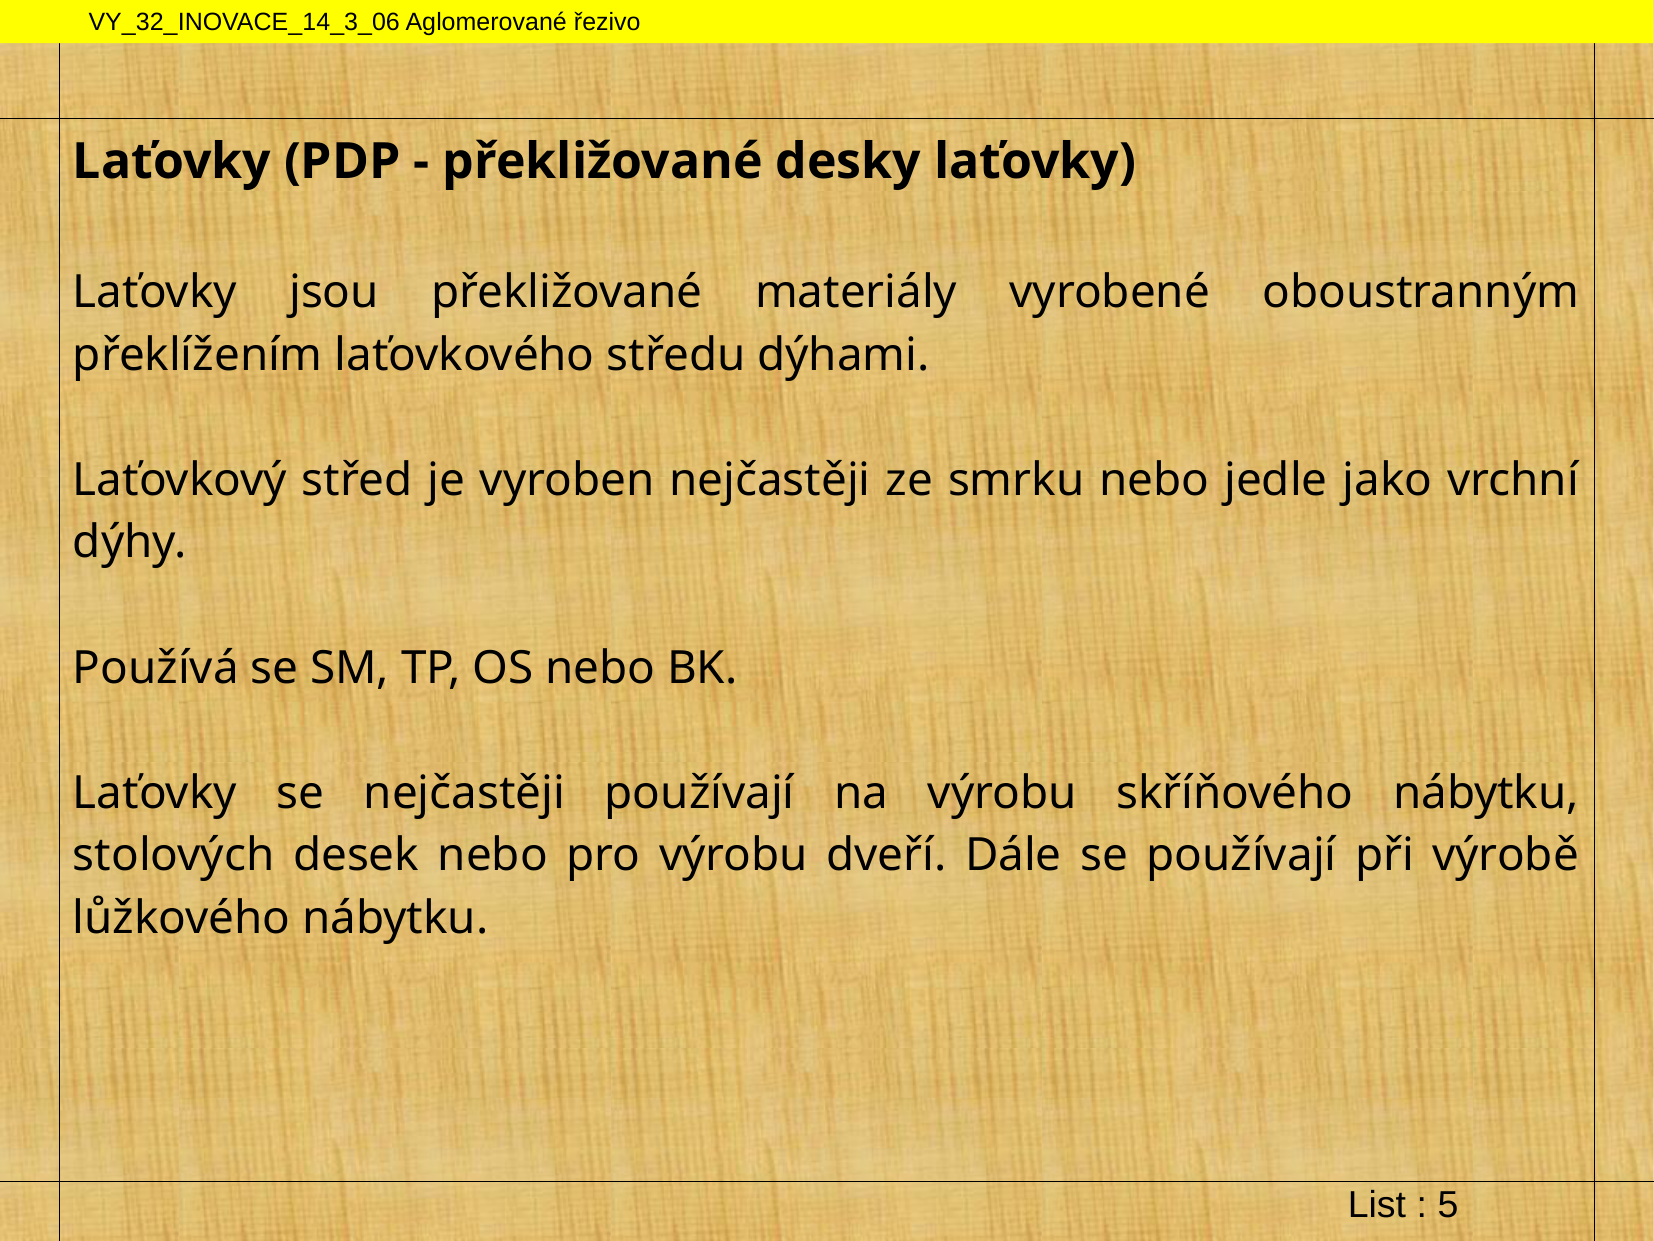

VY_32_INOVACE_14_3_06 Aglomerované řezivo
Laťovky (PDP - překližované desky laťovky)
Laťovky jsou překližované materiály vyrobené oboustranným překlížením laťovkového středu dýhami.
Laťovkový střed je vyroben nejčastěji ze smrku nebo jedle jako vrchní dýhy.
Používá se SM, TP, OS nebo BK.
Laťovky se nejčastěji používají na výrobu skříňového nábytku, stolových desek nebo pro výrobu dveří. Dále se používají při výrobě lůžkového nábytku.
List :